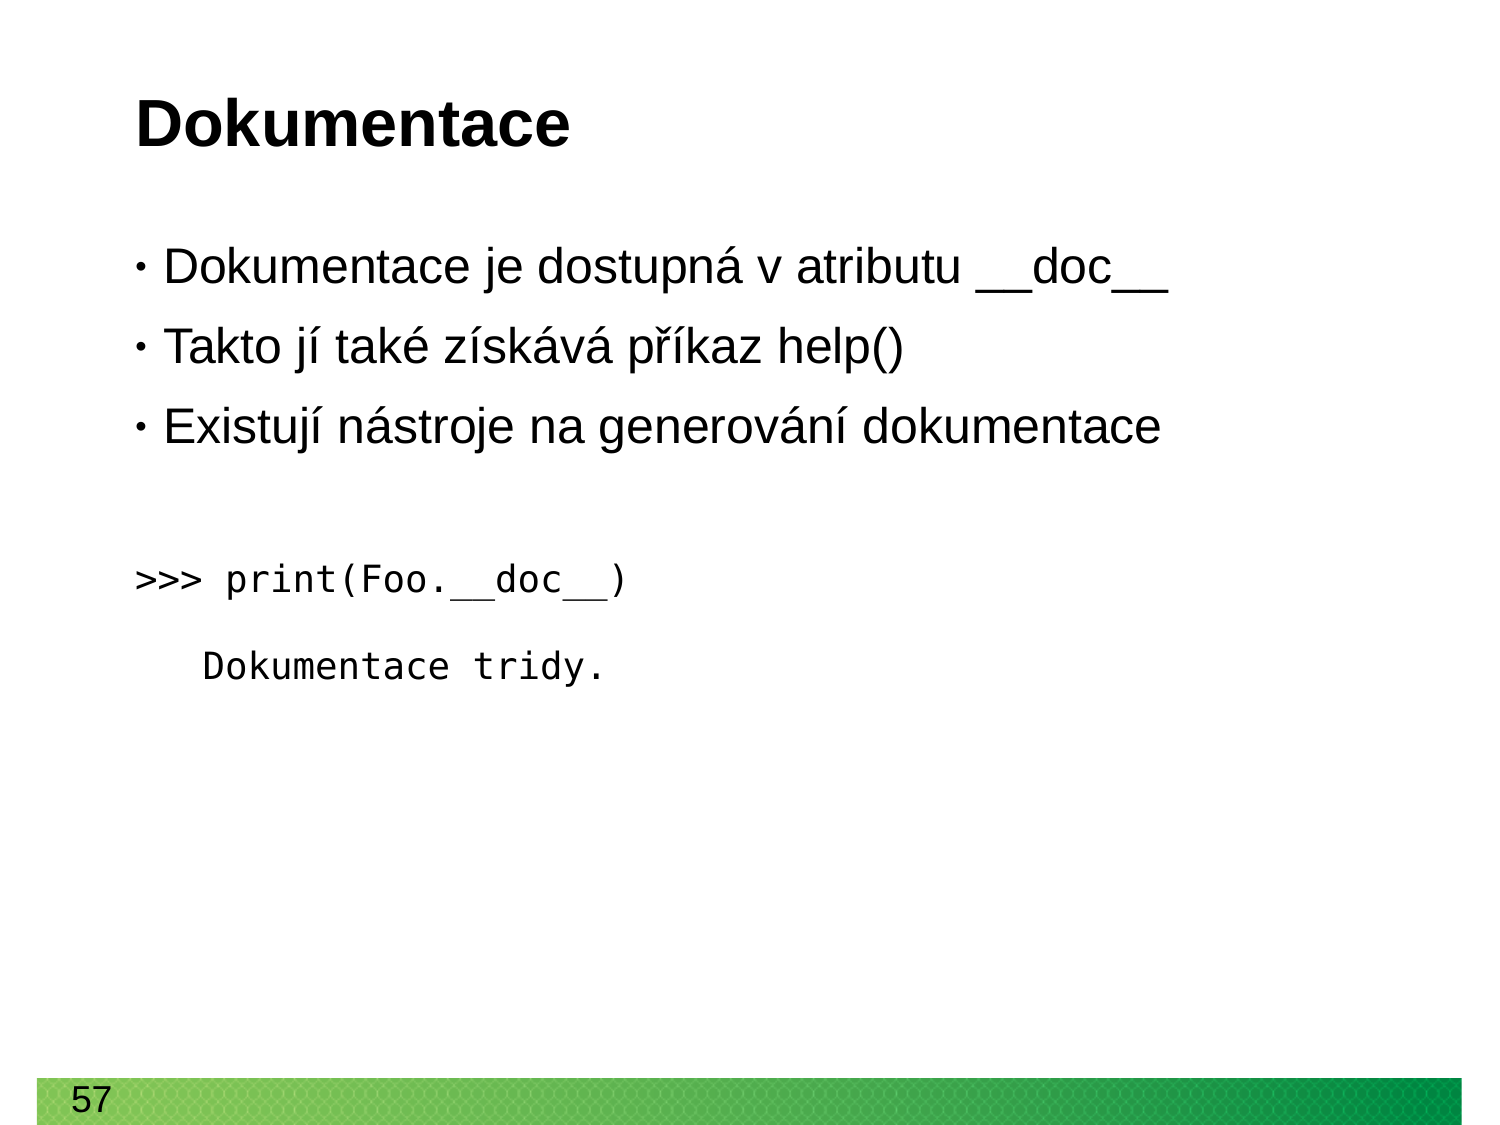

# Dokumentace
Dokumentace je dostupná v atributu __doc__
Takto jí také získává příkaz help()
Existují nástroje na generování dokumentace
>>> print(Foo.__doc__)
 Dokumentace tridy.